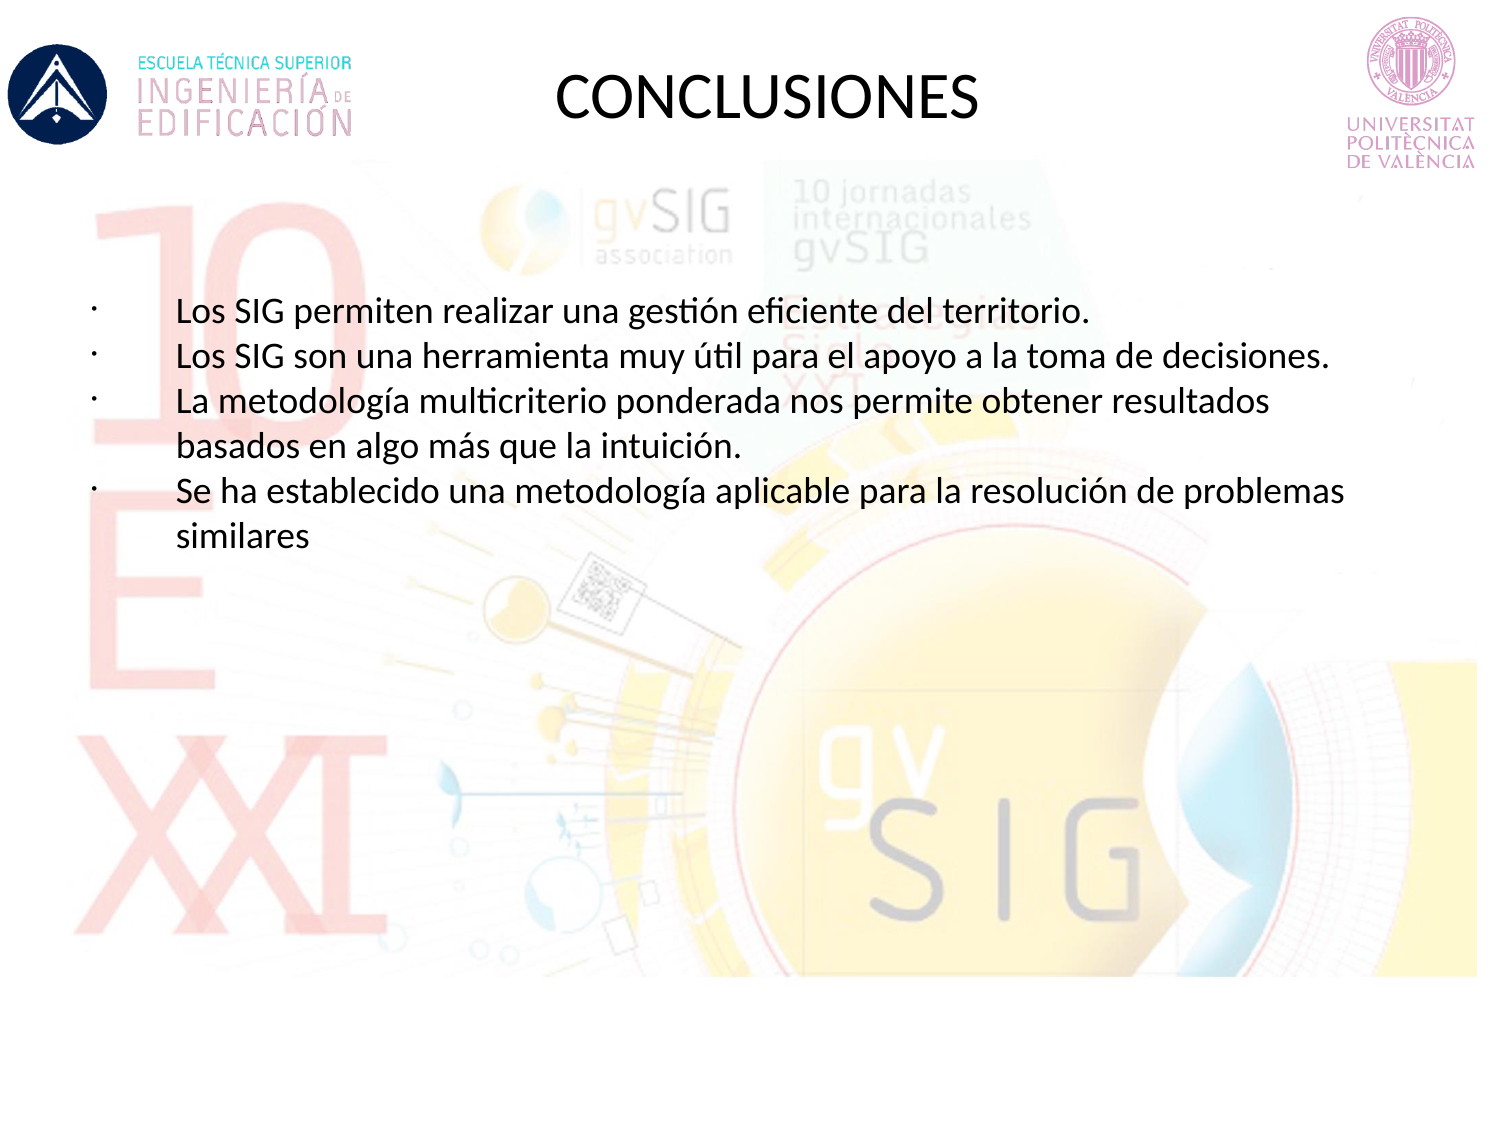

CONCLUSIONES
#
Los SIG permiten realizar una gestión eficiente del territorio.
Los SIG son una herramienta muy útil para el apoyo a la toma de decisiones.
La metodología multicriterio ponderada nos permite obtener resultados basados en algo más que la intuición.
Se ha establecido una metodología aplicable para la resolución de problemas similares